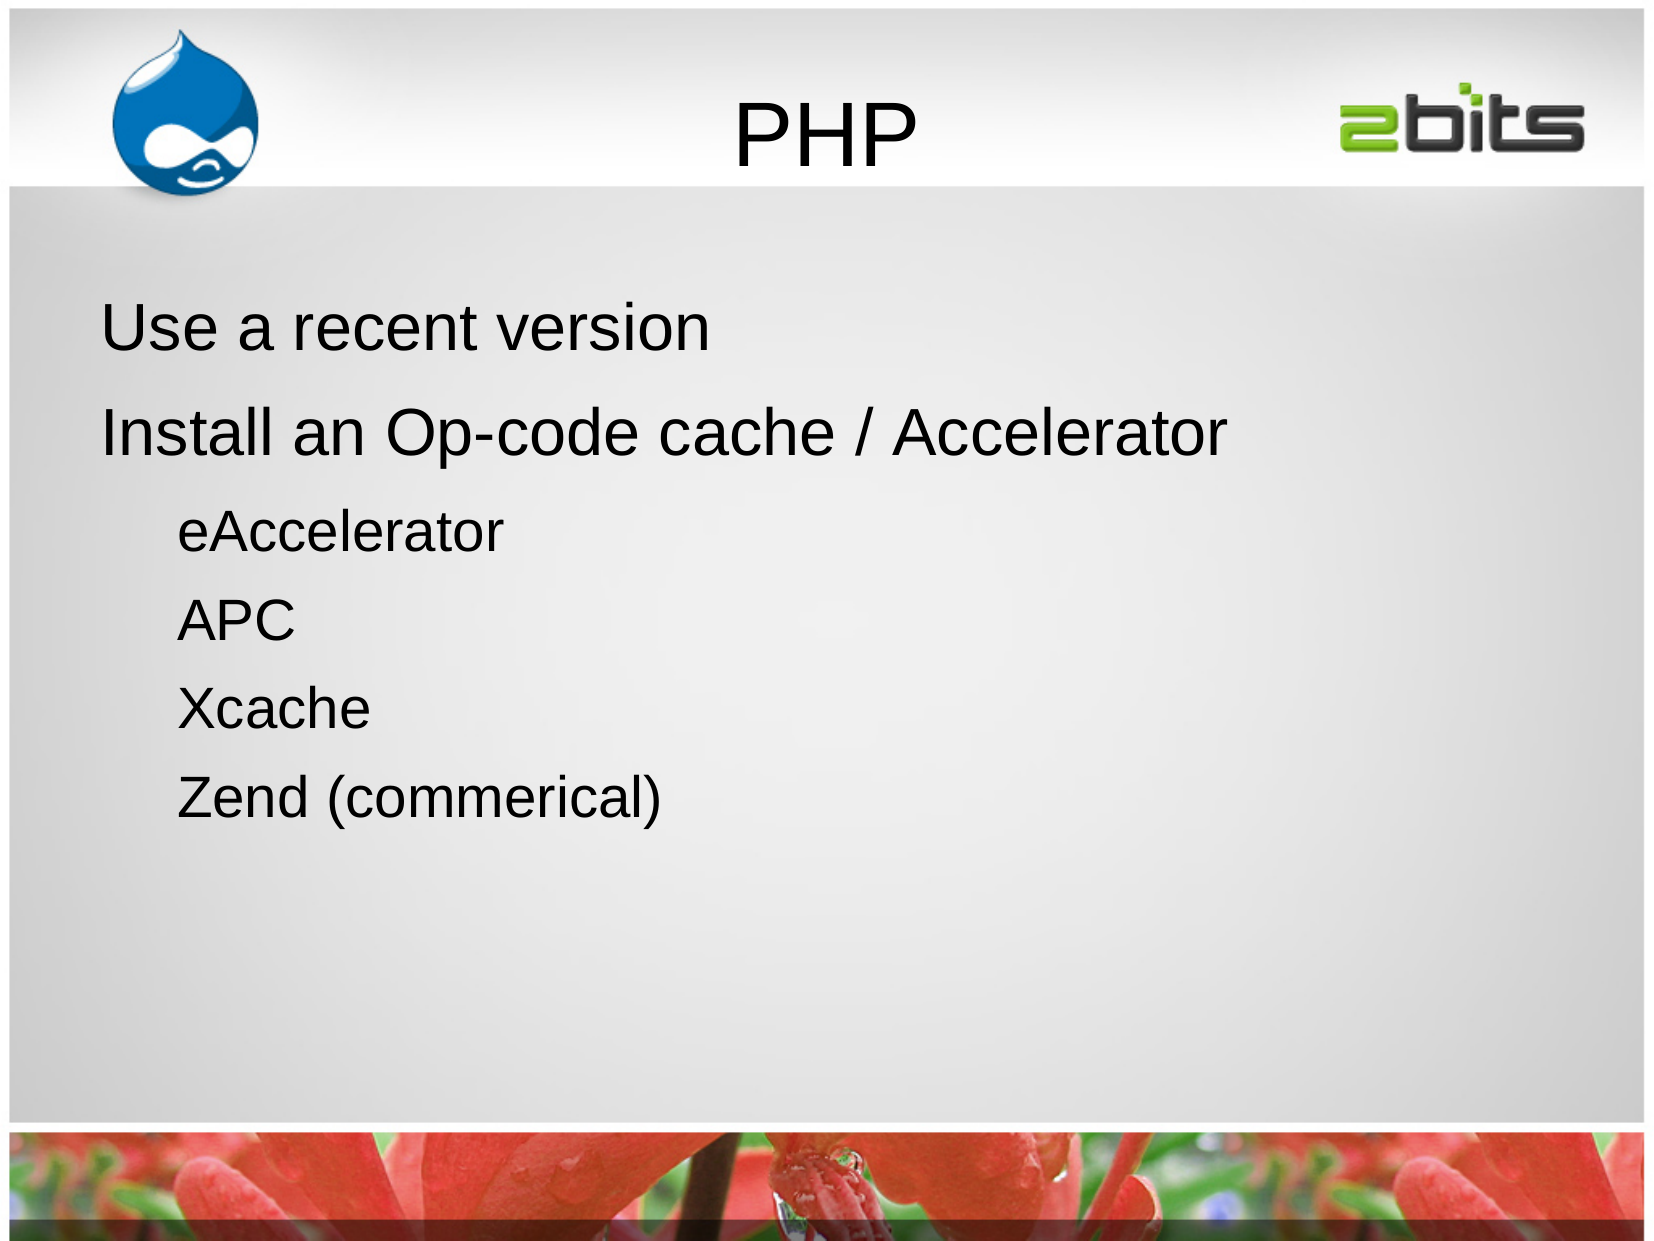

# PHP
Use a recent version
Install an Op-code cache / Accelerator
eAccelerator
APC
Xcache
Zend (commerical)